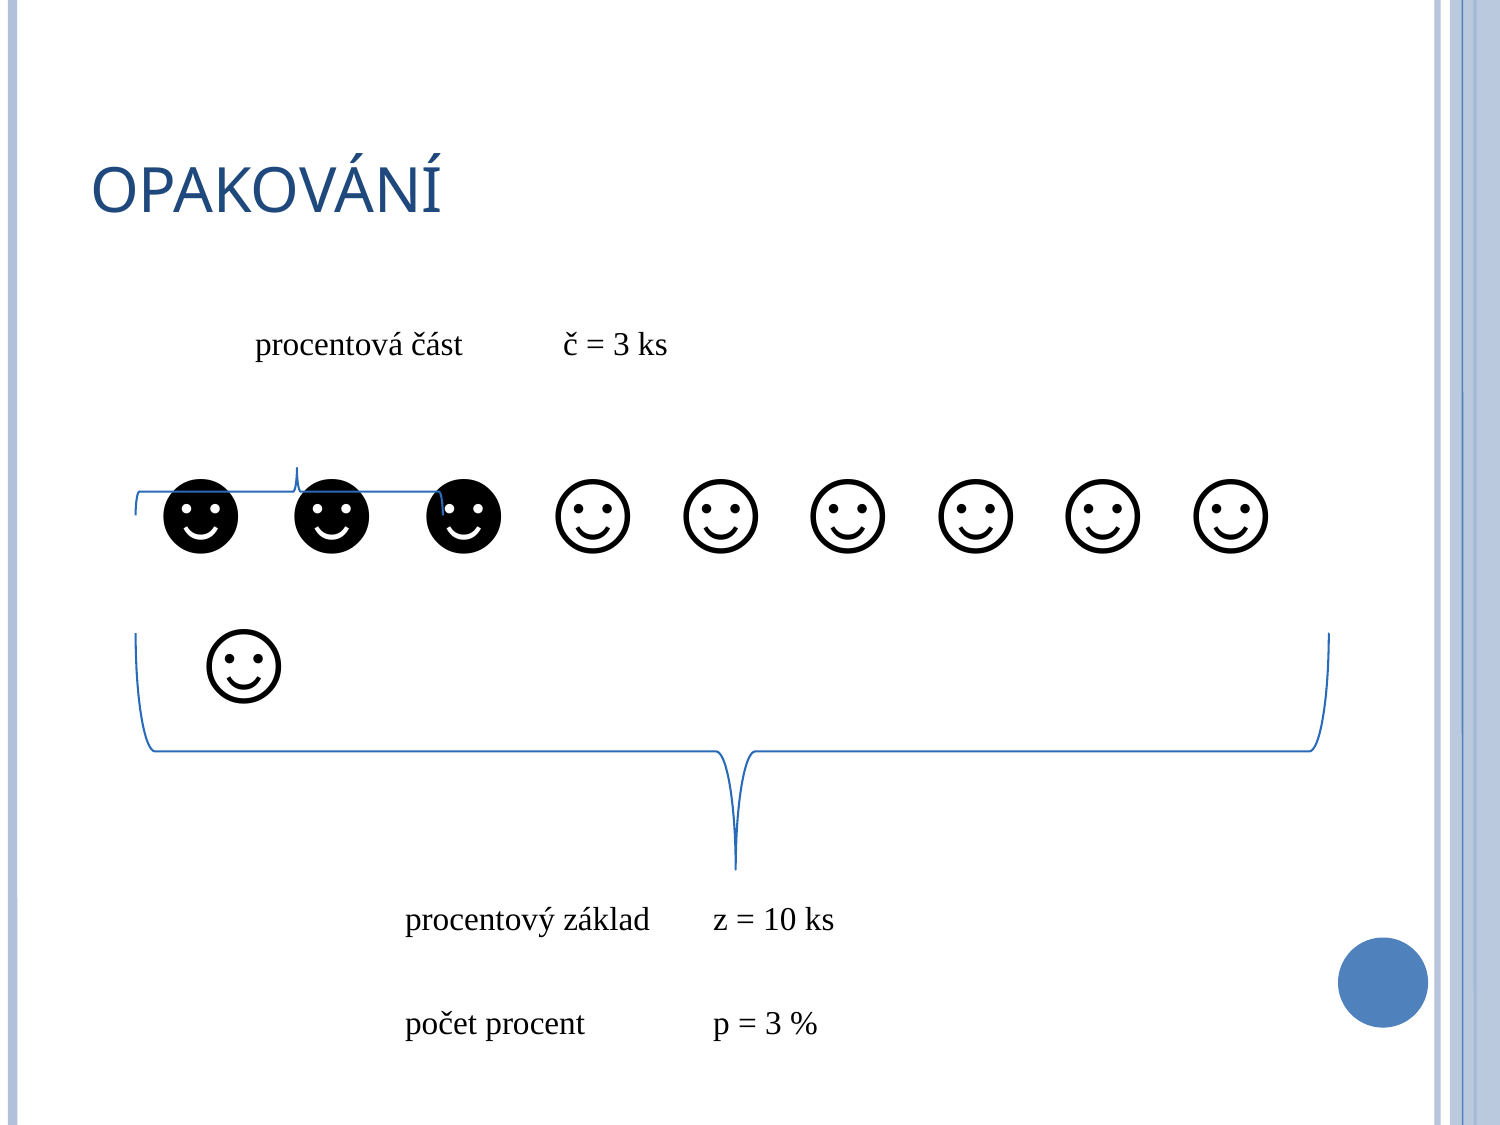

# OPAKOVÁNÍ
	procentová část		 č = 3 ks
☻☻☻☺☺☺☺☺☺☺
			procentový základ 	 z = 10 ks
			počet procent		 p = 3 %